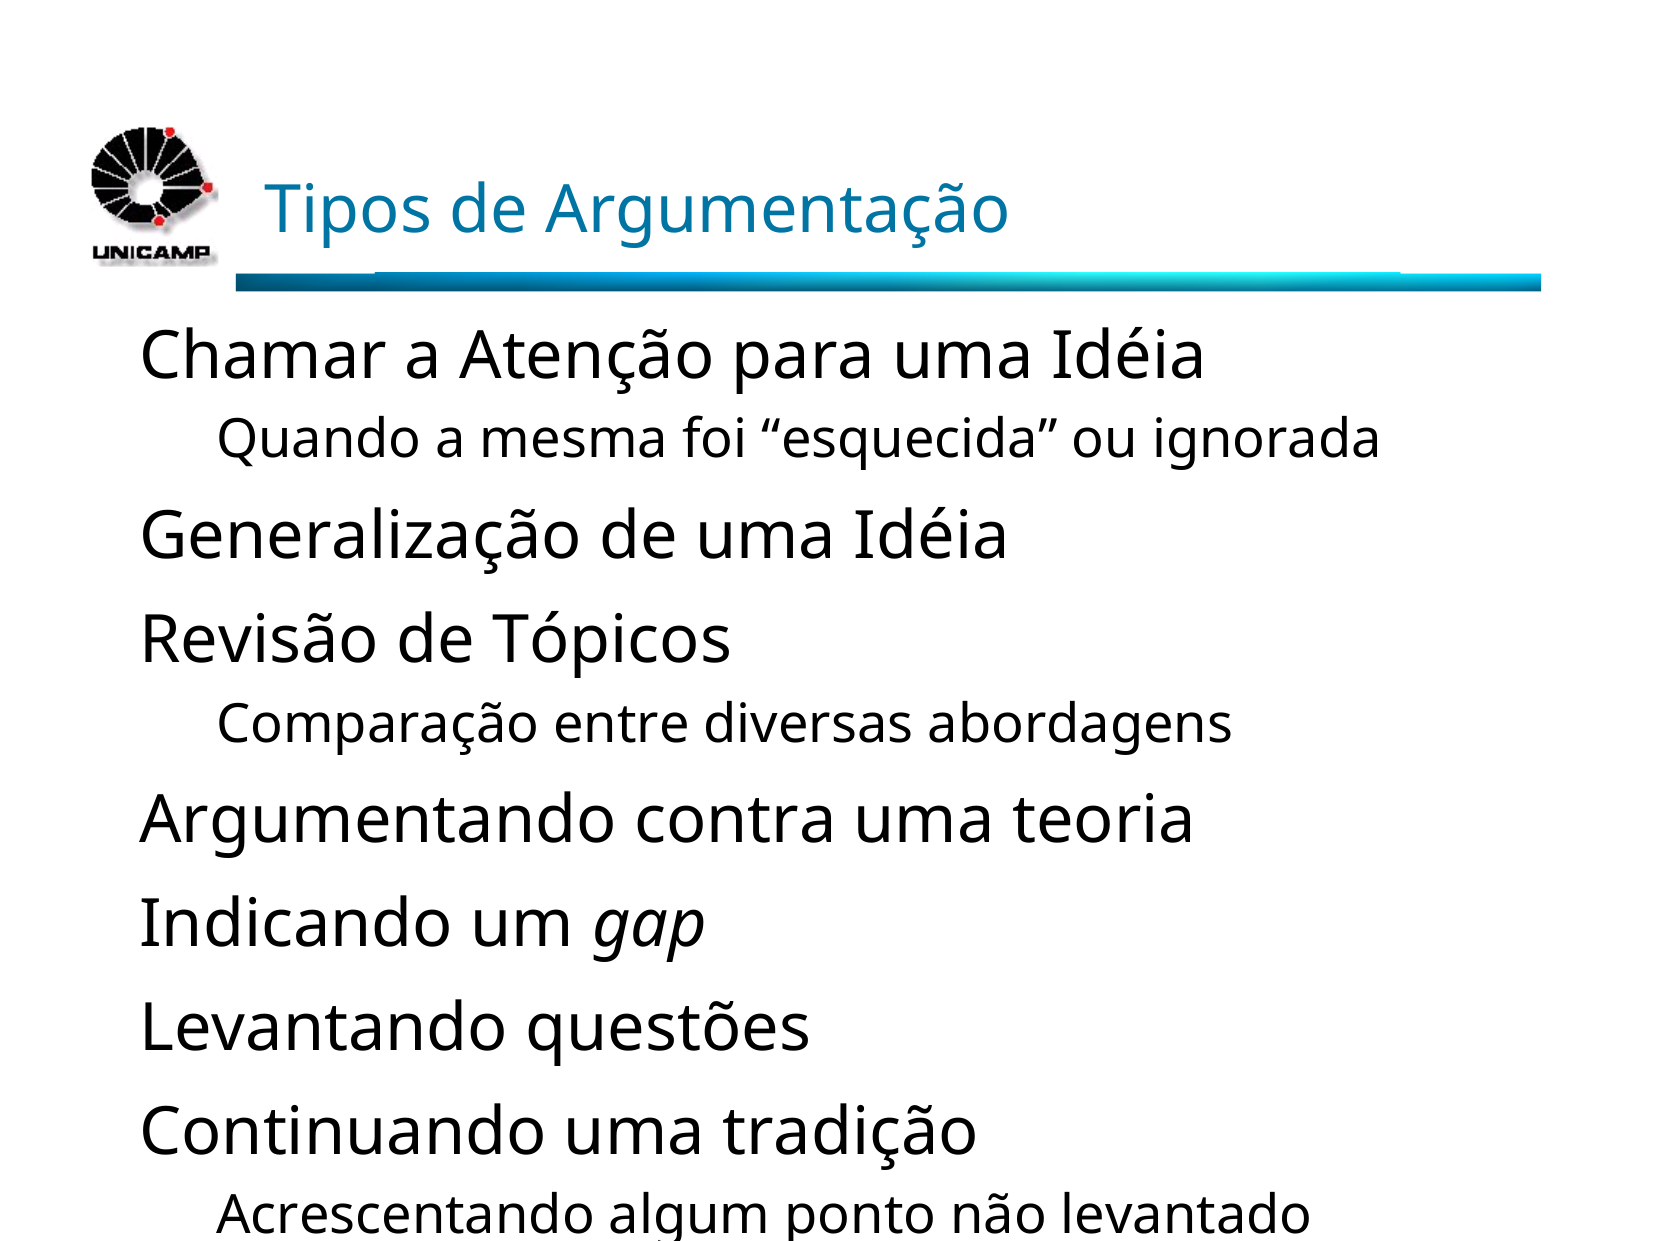

# Tipos de Argumentação
Chamar a Atenção para uma Idéia
Quando a mesma foi “esquecida” ou ignorada
Generalização de uma Idéia
Revisão de Tópicos
Comparação entre diversas abordagens
Argumentando contra uma teoria
Indicando um gap
Levantando questões
Continuando uma tradição
Acrescentando algum ponto não levantado